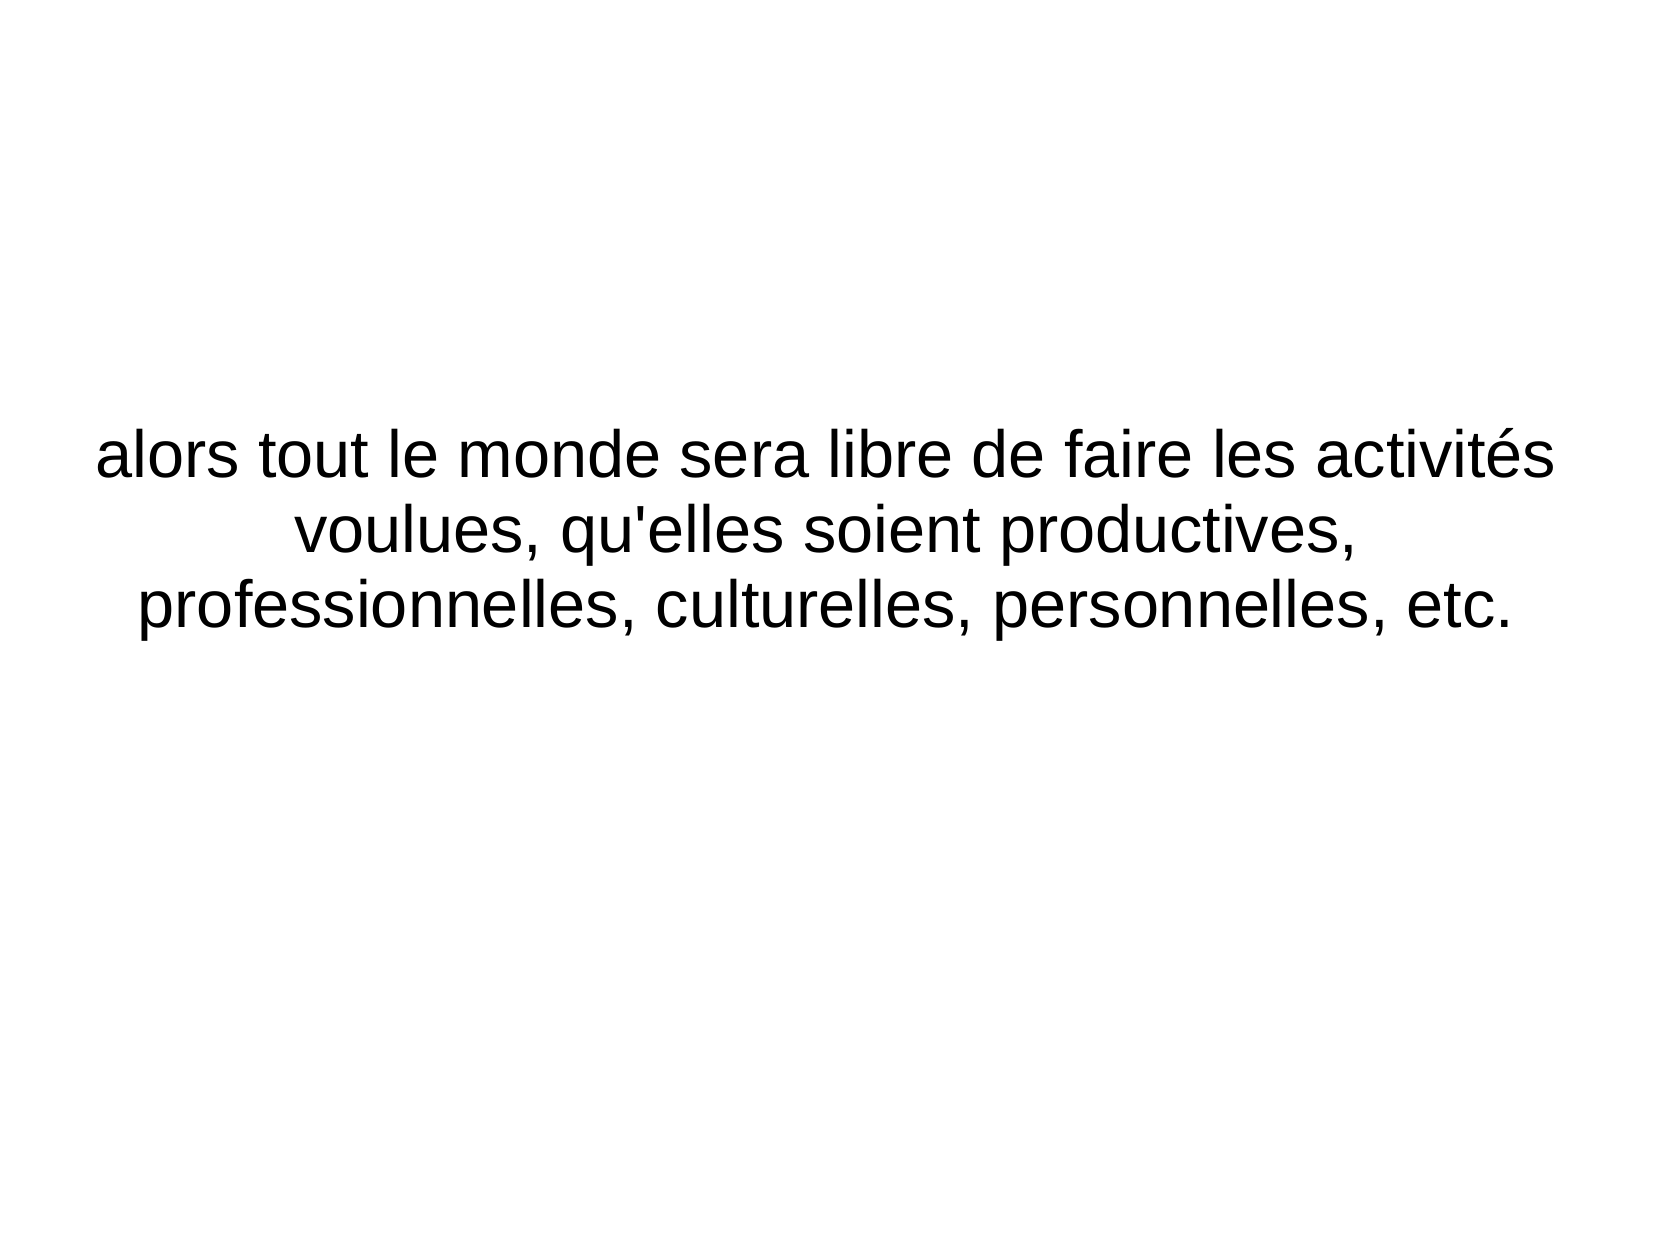

# alors tout le monde sera libre de faire les activités voulues, qu'elles soient productives, professionnelles, culturelles, personnelles, etc.